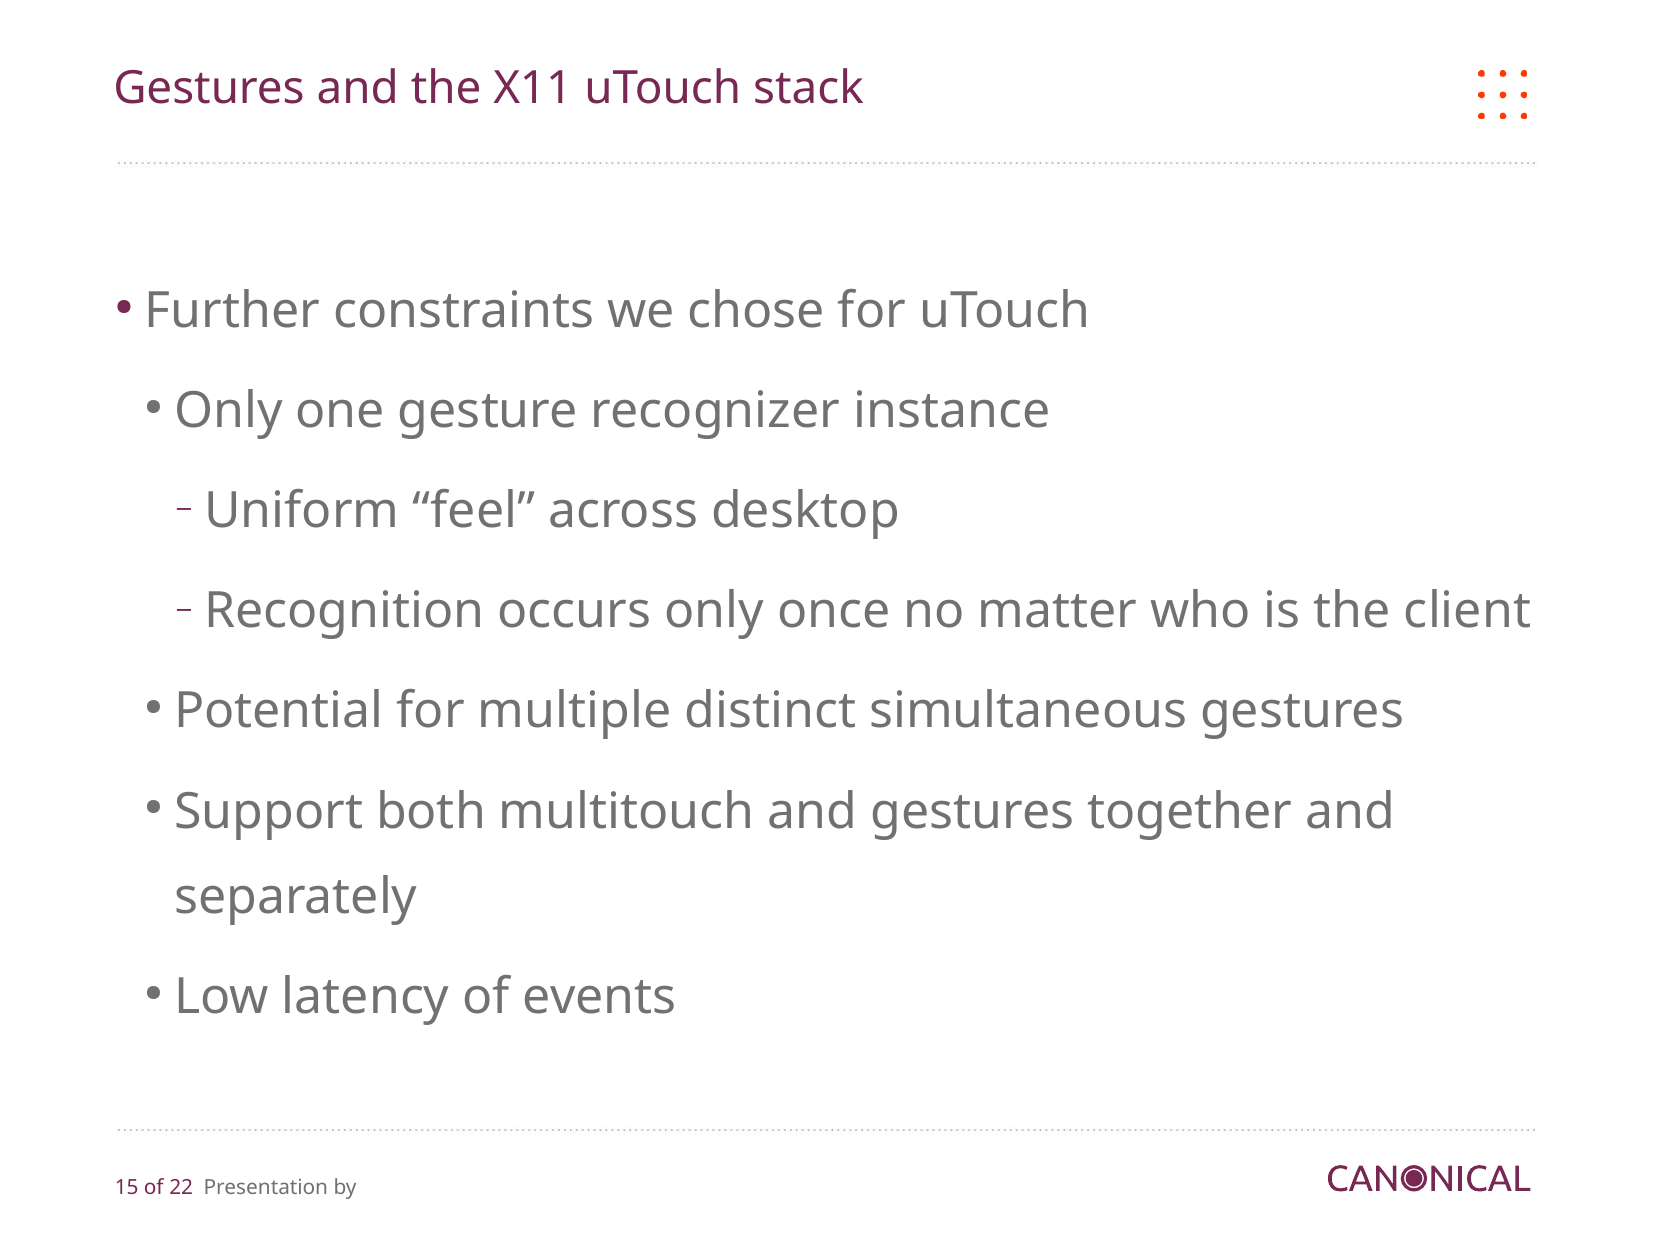

# Gestures and the X11 uTouch stack
Further constraints we chose for uTouch
Only one gesture recognizer instance
Uniform “feel” across desktop
Recognition occurs only once no matter who is the client
Potential for multiple distinct simultaneous gestures
Support both multitouch and gestures together and separately
Low latency of events